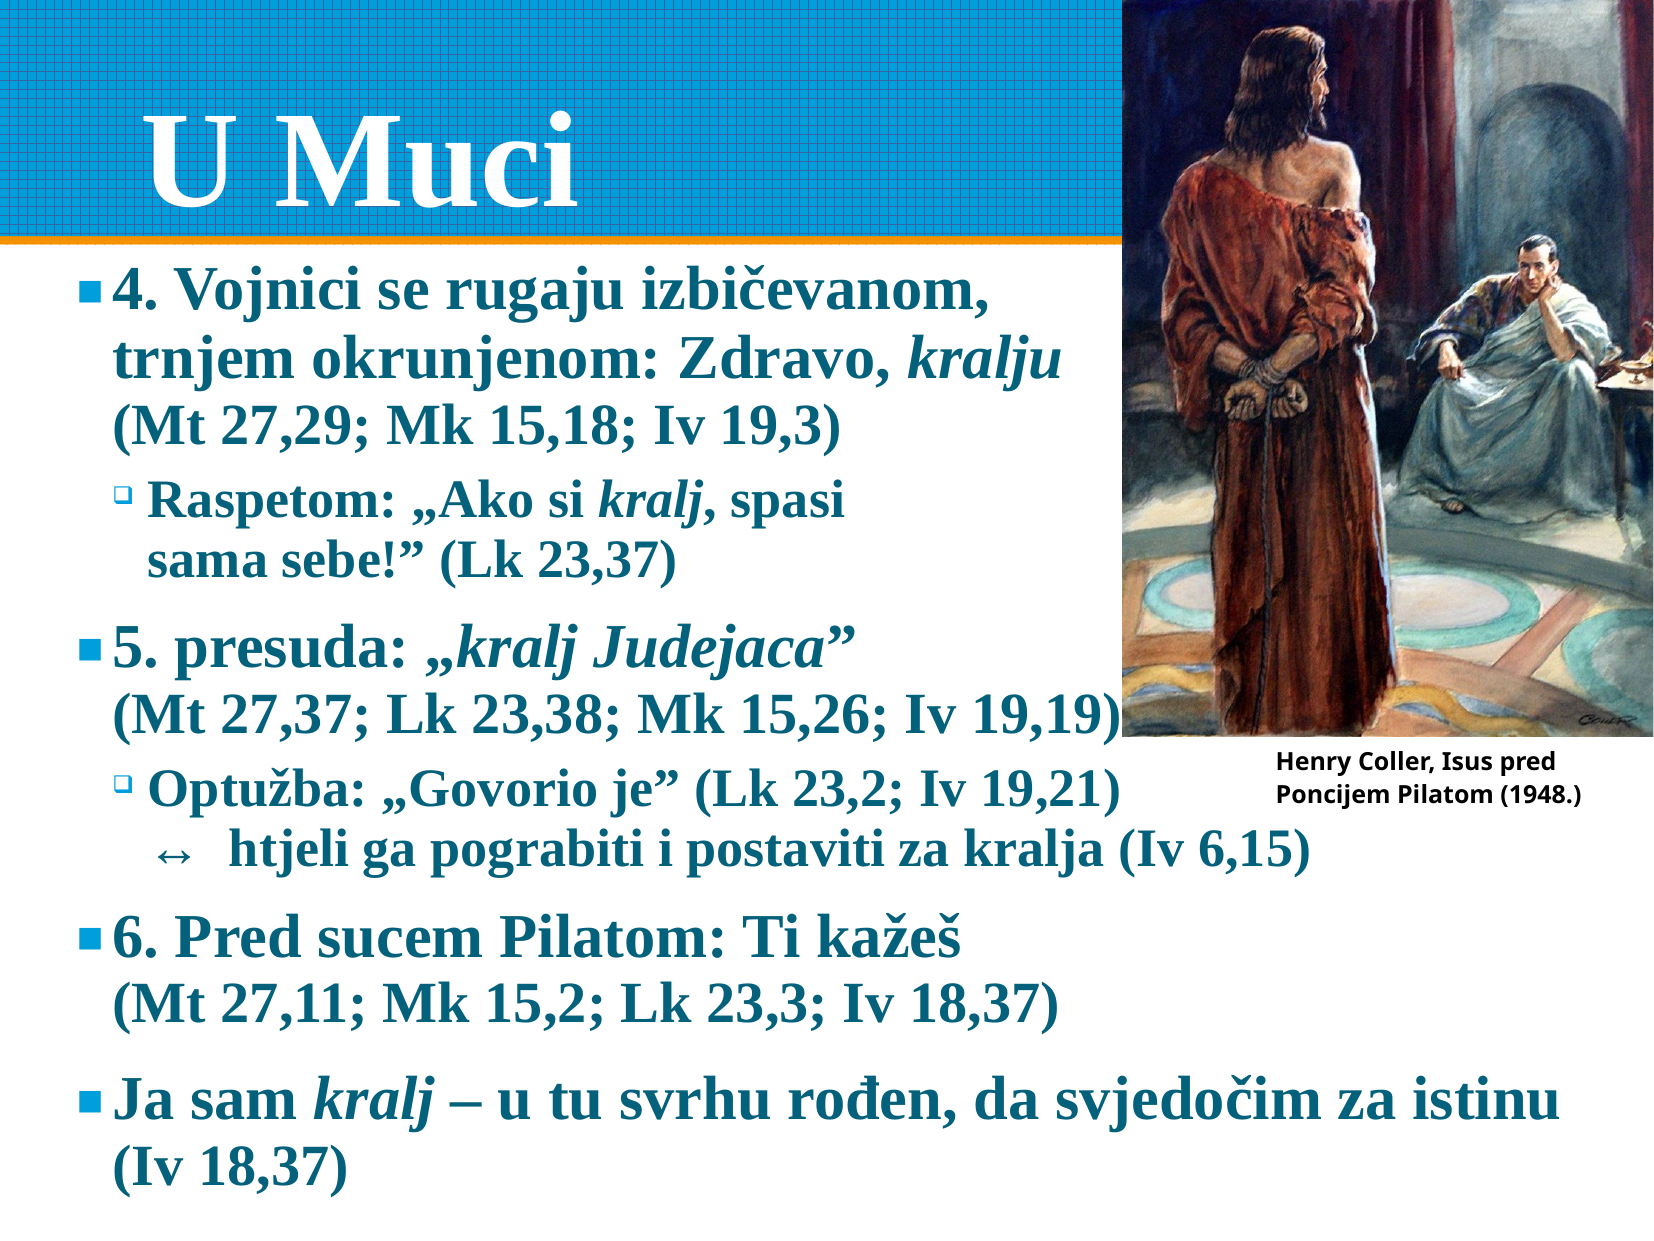

# U Muci
4. Vojnici se rugaju izbičevanom,
trnjem okrunjenom: Zdravo, kralju
(Mt 27,29; Mk 15,18; Iv 19,3)
Raspetom: „Ako si kralj, spasi
sama sebe!” (Lk 23,37)
5. presuda: „kralj Judejaca”
(Mt 27,37; Lk 23,38; Mk 15,26; Iv 19,19)
Optužba: „Govorio je” (Lk 23,2; Iv 19,21)
↔ htjeli ga pograbiti i postaviti za kralja (Iv 6,15)
6. Pred sucem Pilatom: Ti kažeš
(Mt 27,11; Mk 15,2; Lk 23,3; Iv 18,37)
Ja sam kralj – u tu svrhu rođen, da svjedočim za istinu (Iv 18,37)
Henry Coller, Isus pred Poncijem Pilatom (1948.)